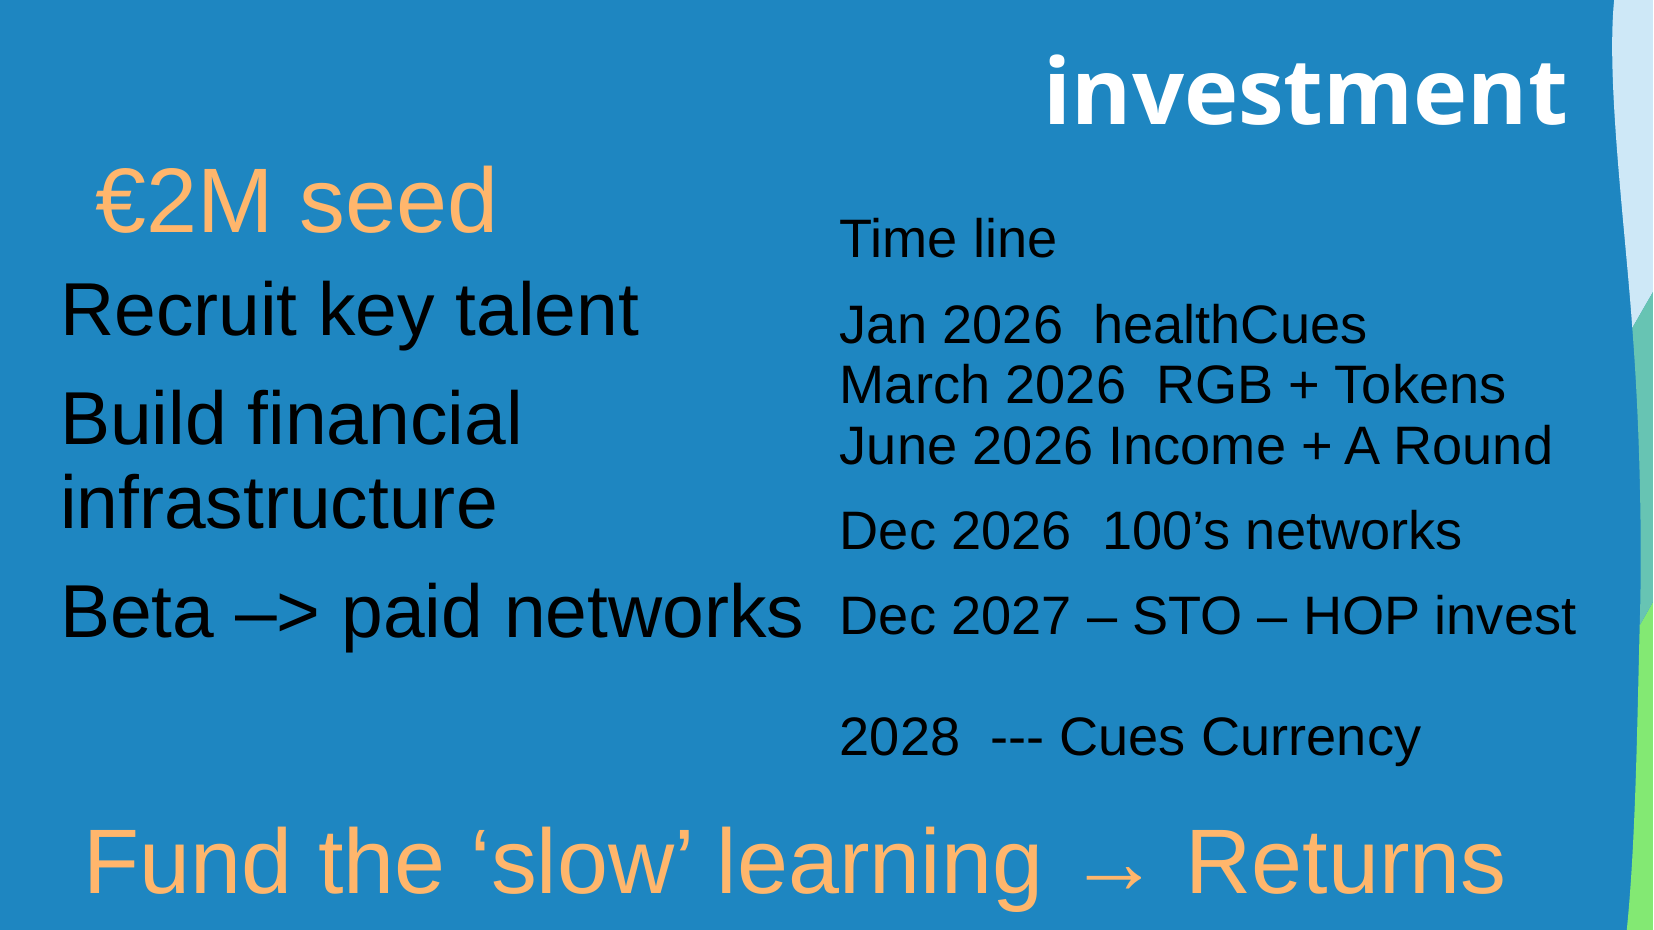

investment
€2M seed
Time line
Jan 2026 healthCues
March 2026 RGB + Tokens
June 2026 Income + A Round
Dec 2026 100’s networks
Dec 2027 – STO – HOP invest
2028 --- Cues Currency
Recruit key talent
Build financial infrastructure
Beta –> paid networks
Fund the ‘slow’ learning → Returns